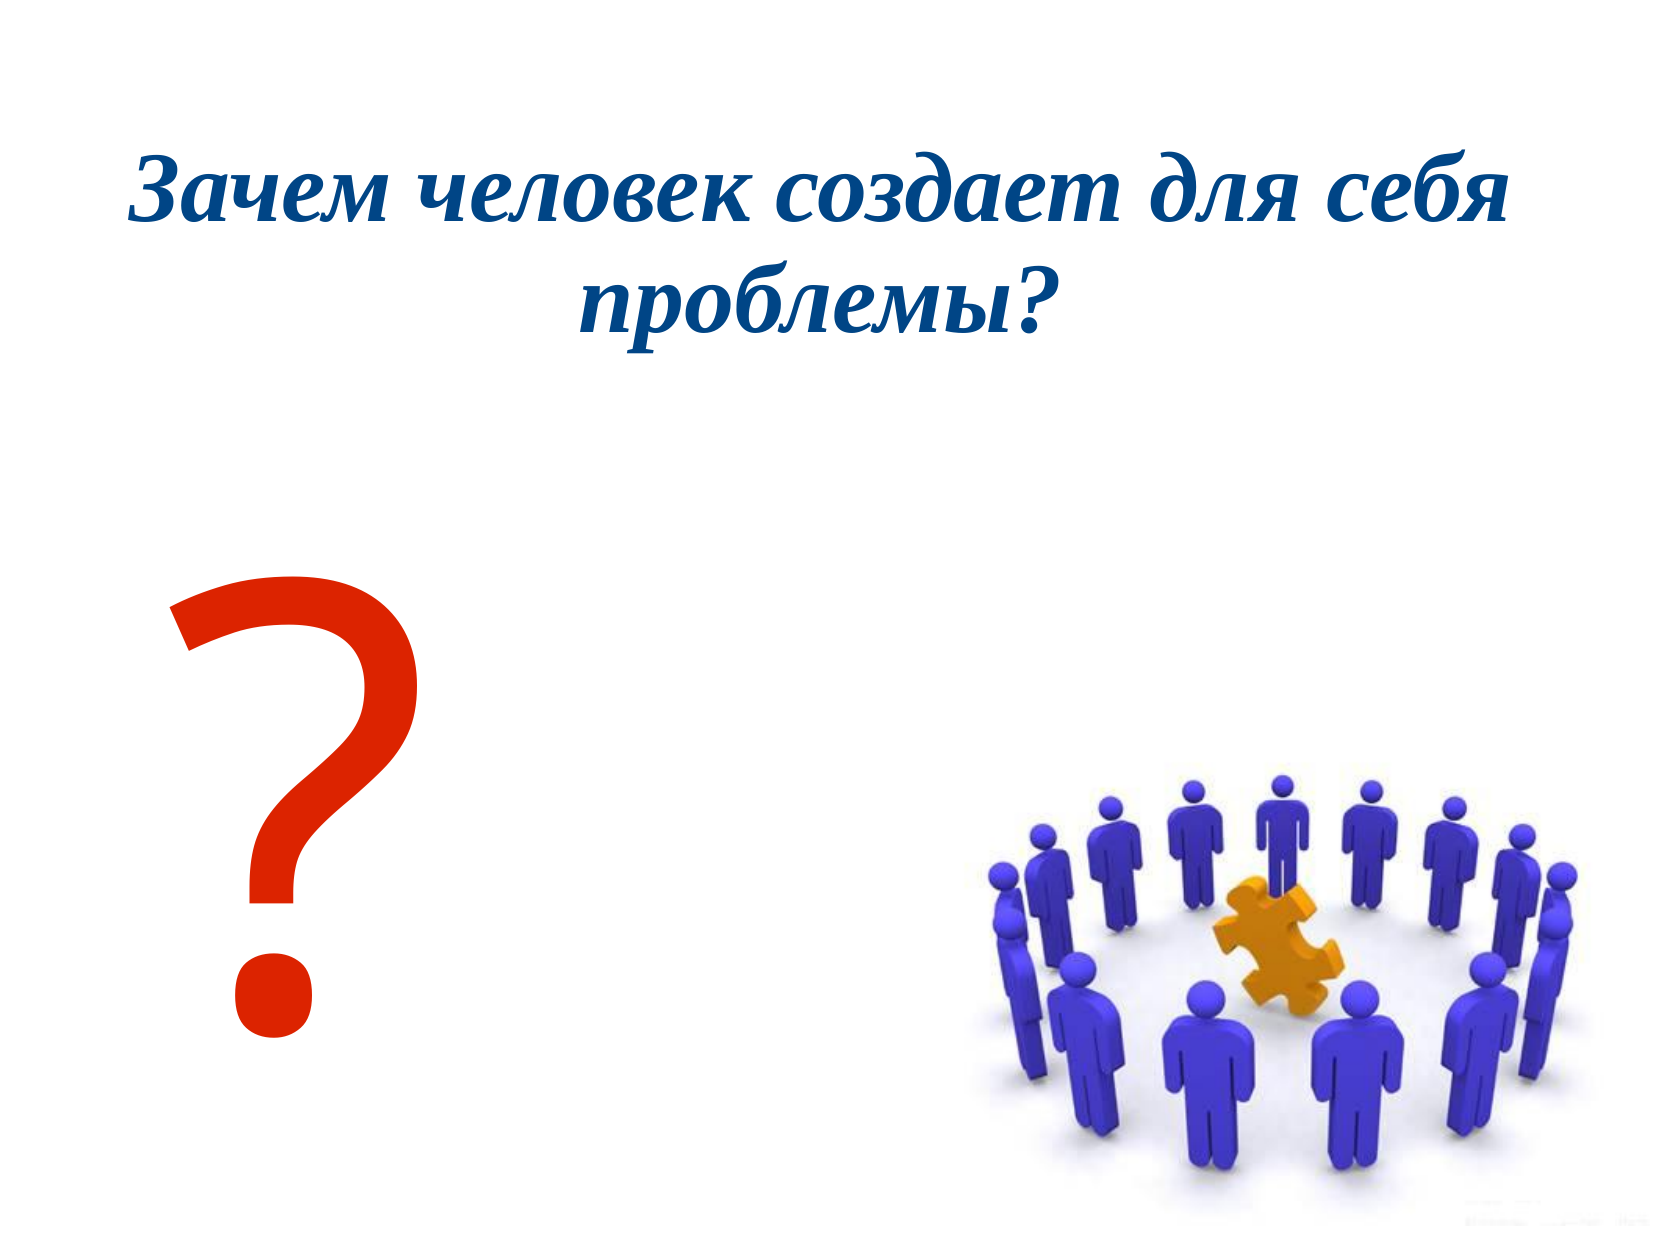

# Зачем человек создает для себя проблемы?
?